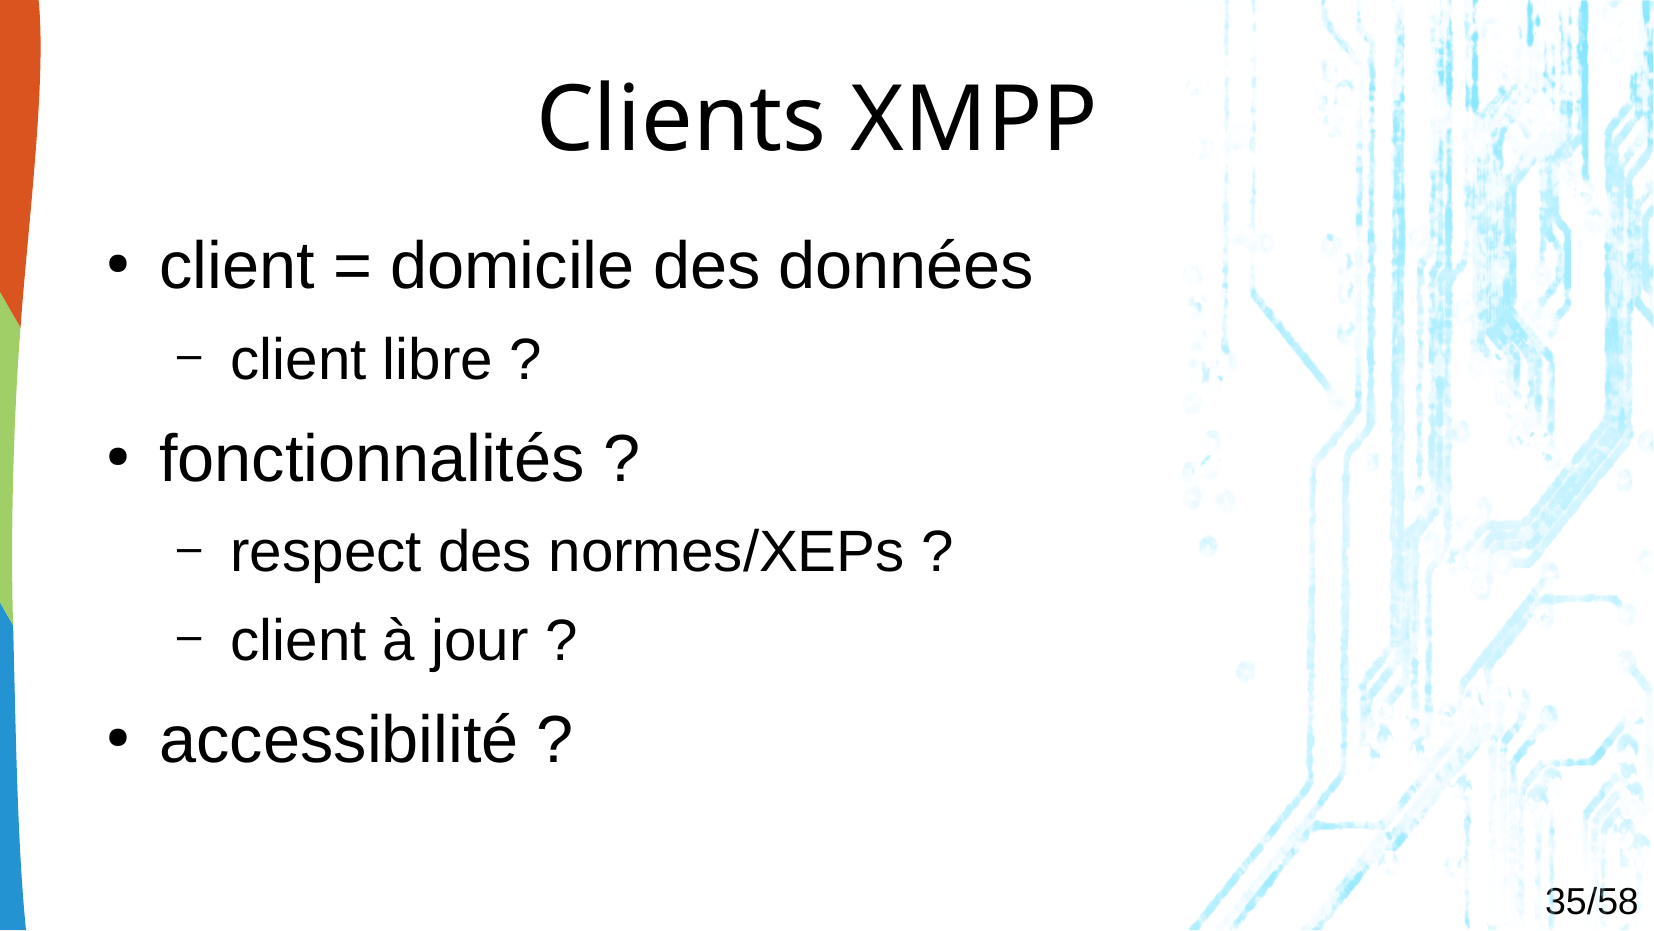

# Clients XMPP
client = domicile des données
client libre ?
fonctionnalités ?
respect des normes/XEPs ?
client à jour ?
accessibilité ?